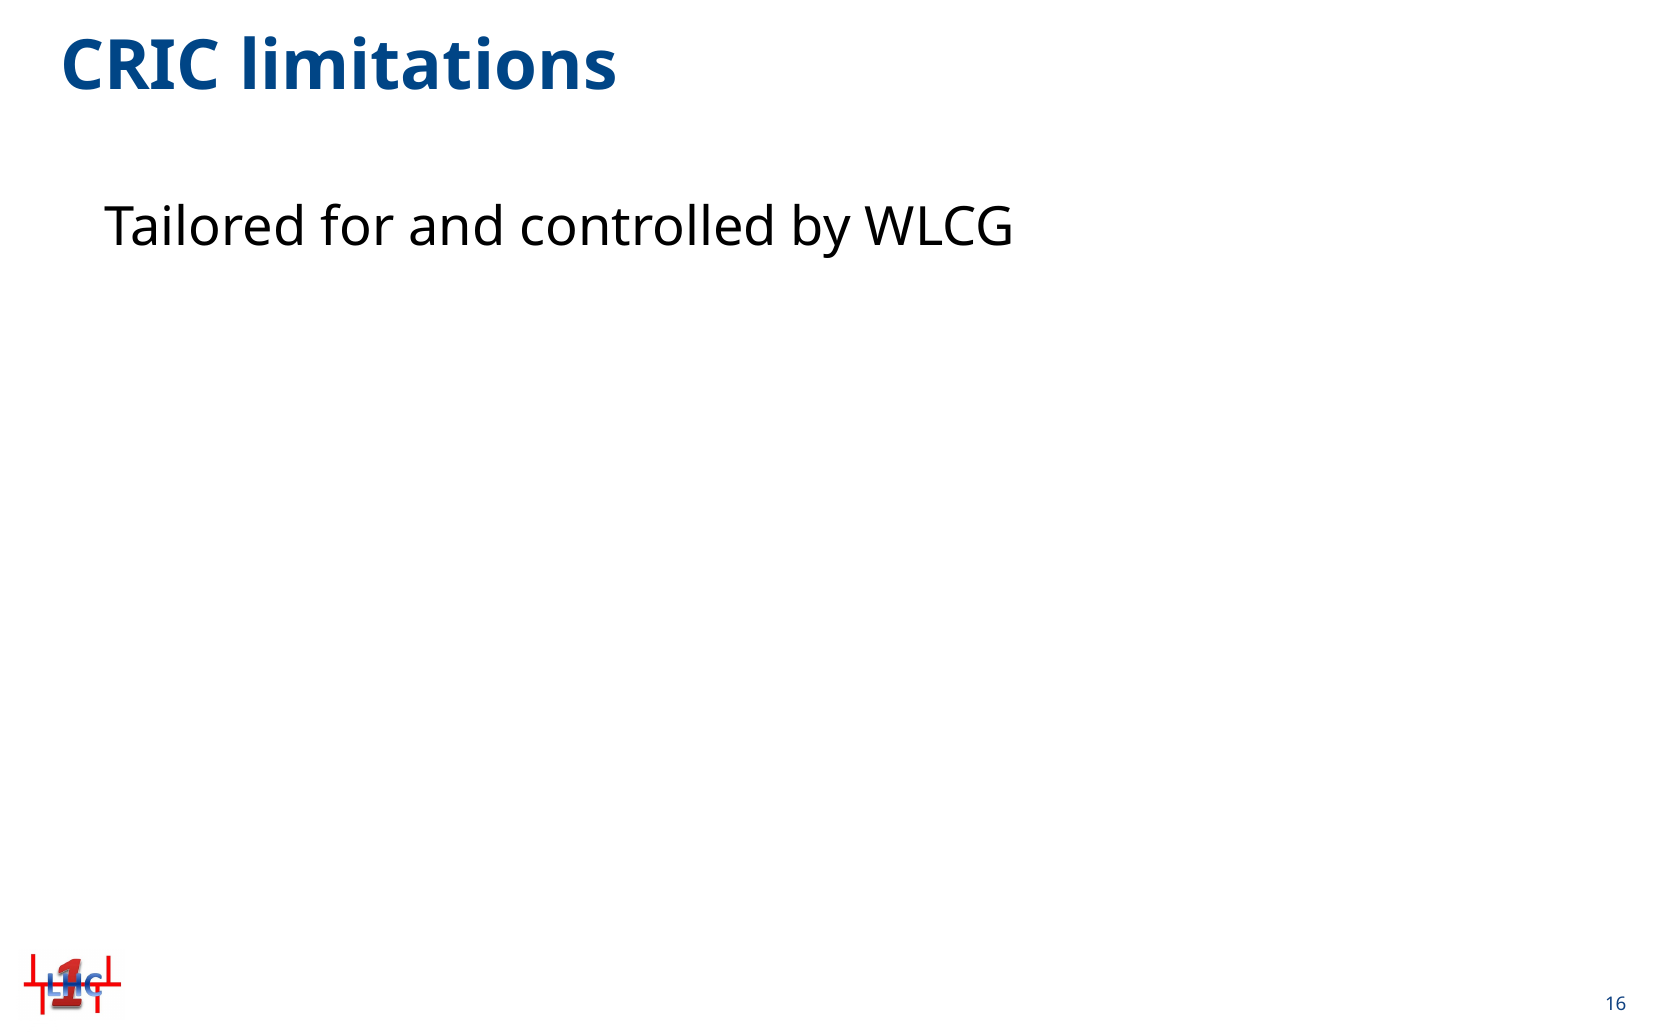

# CRIC limitations
Tailored for and controlled by WLCG